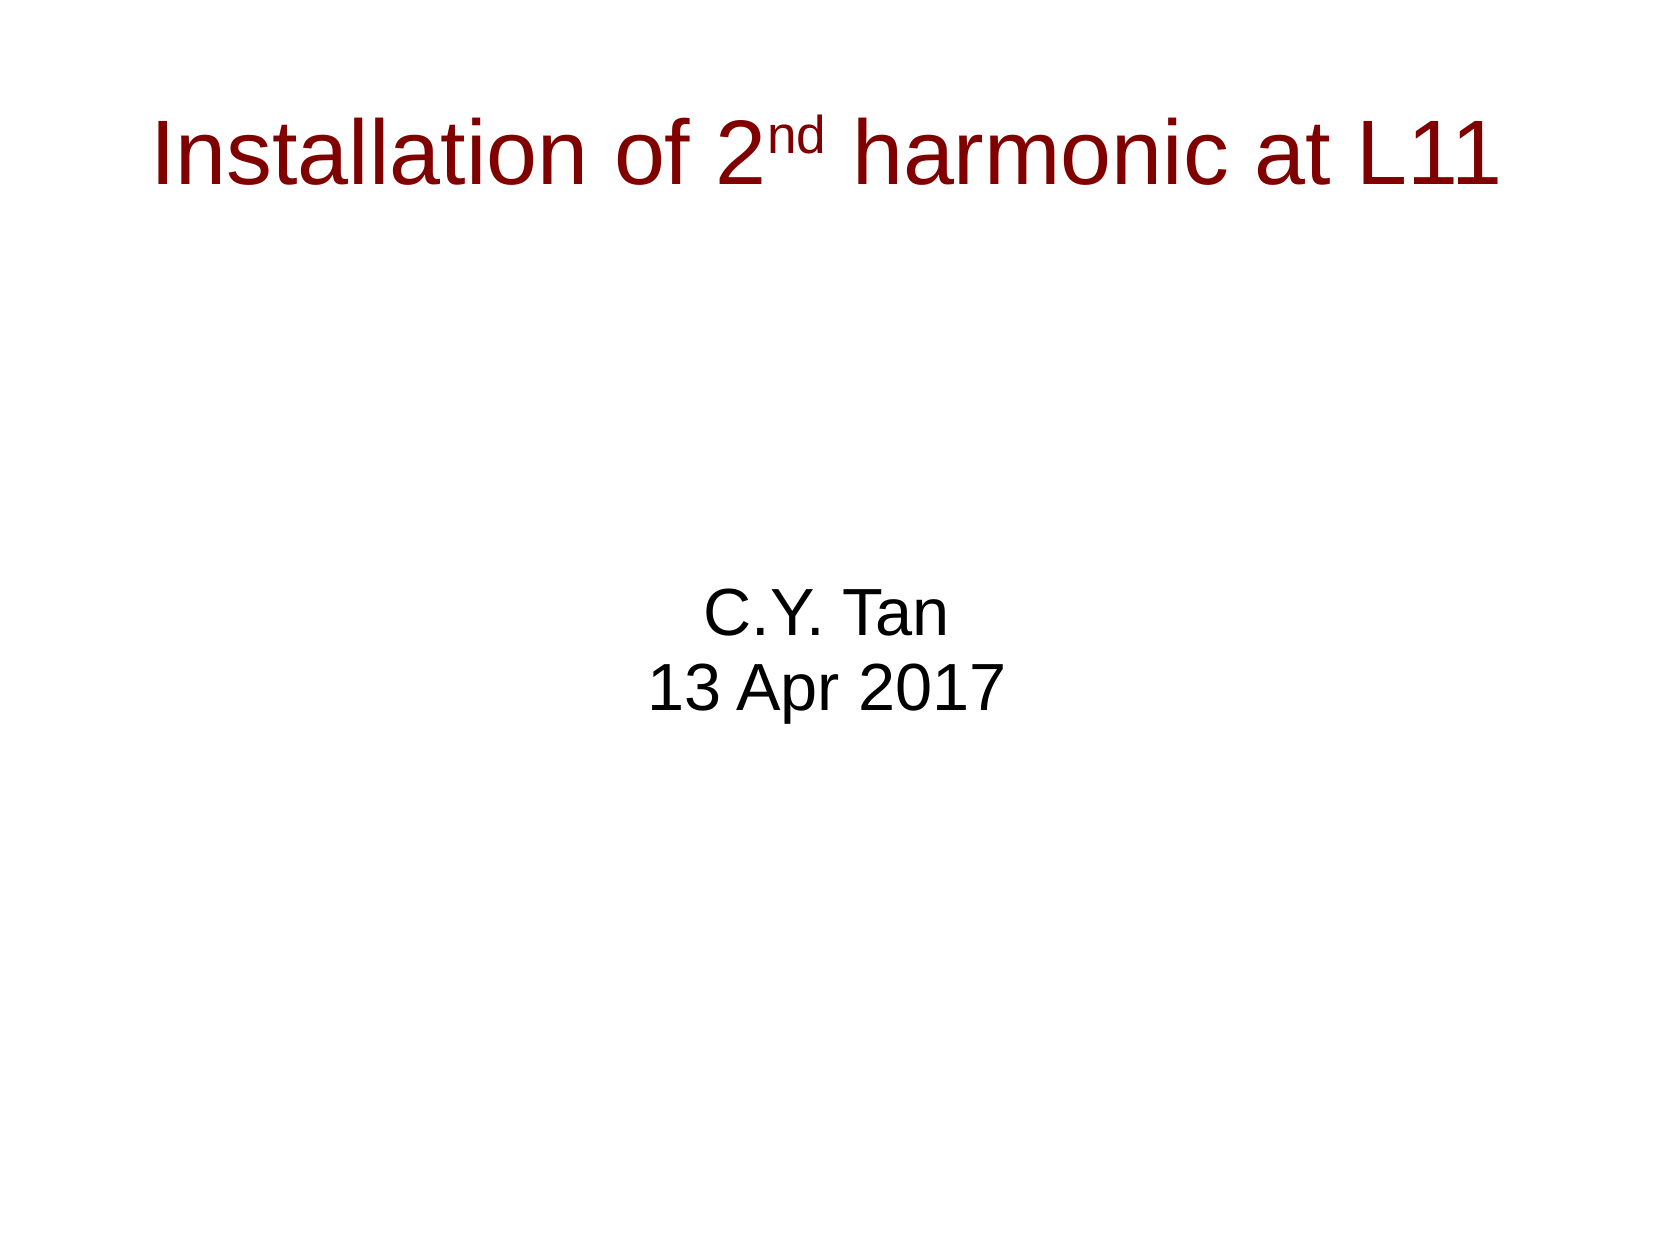

# Installation of 2nd harmonic at L11
C.Y. Tan
13 Apr 2017